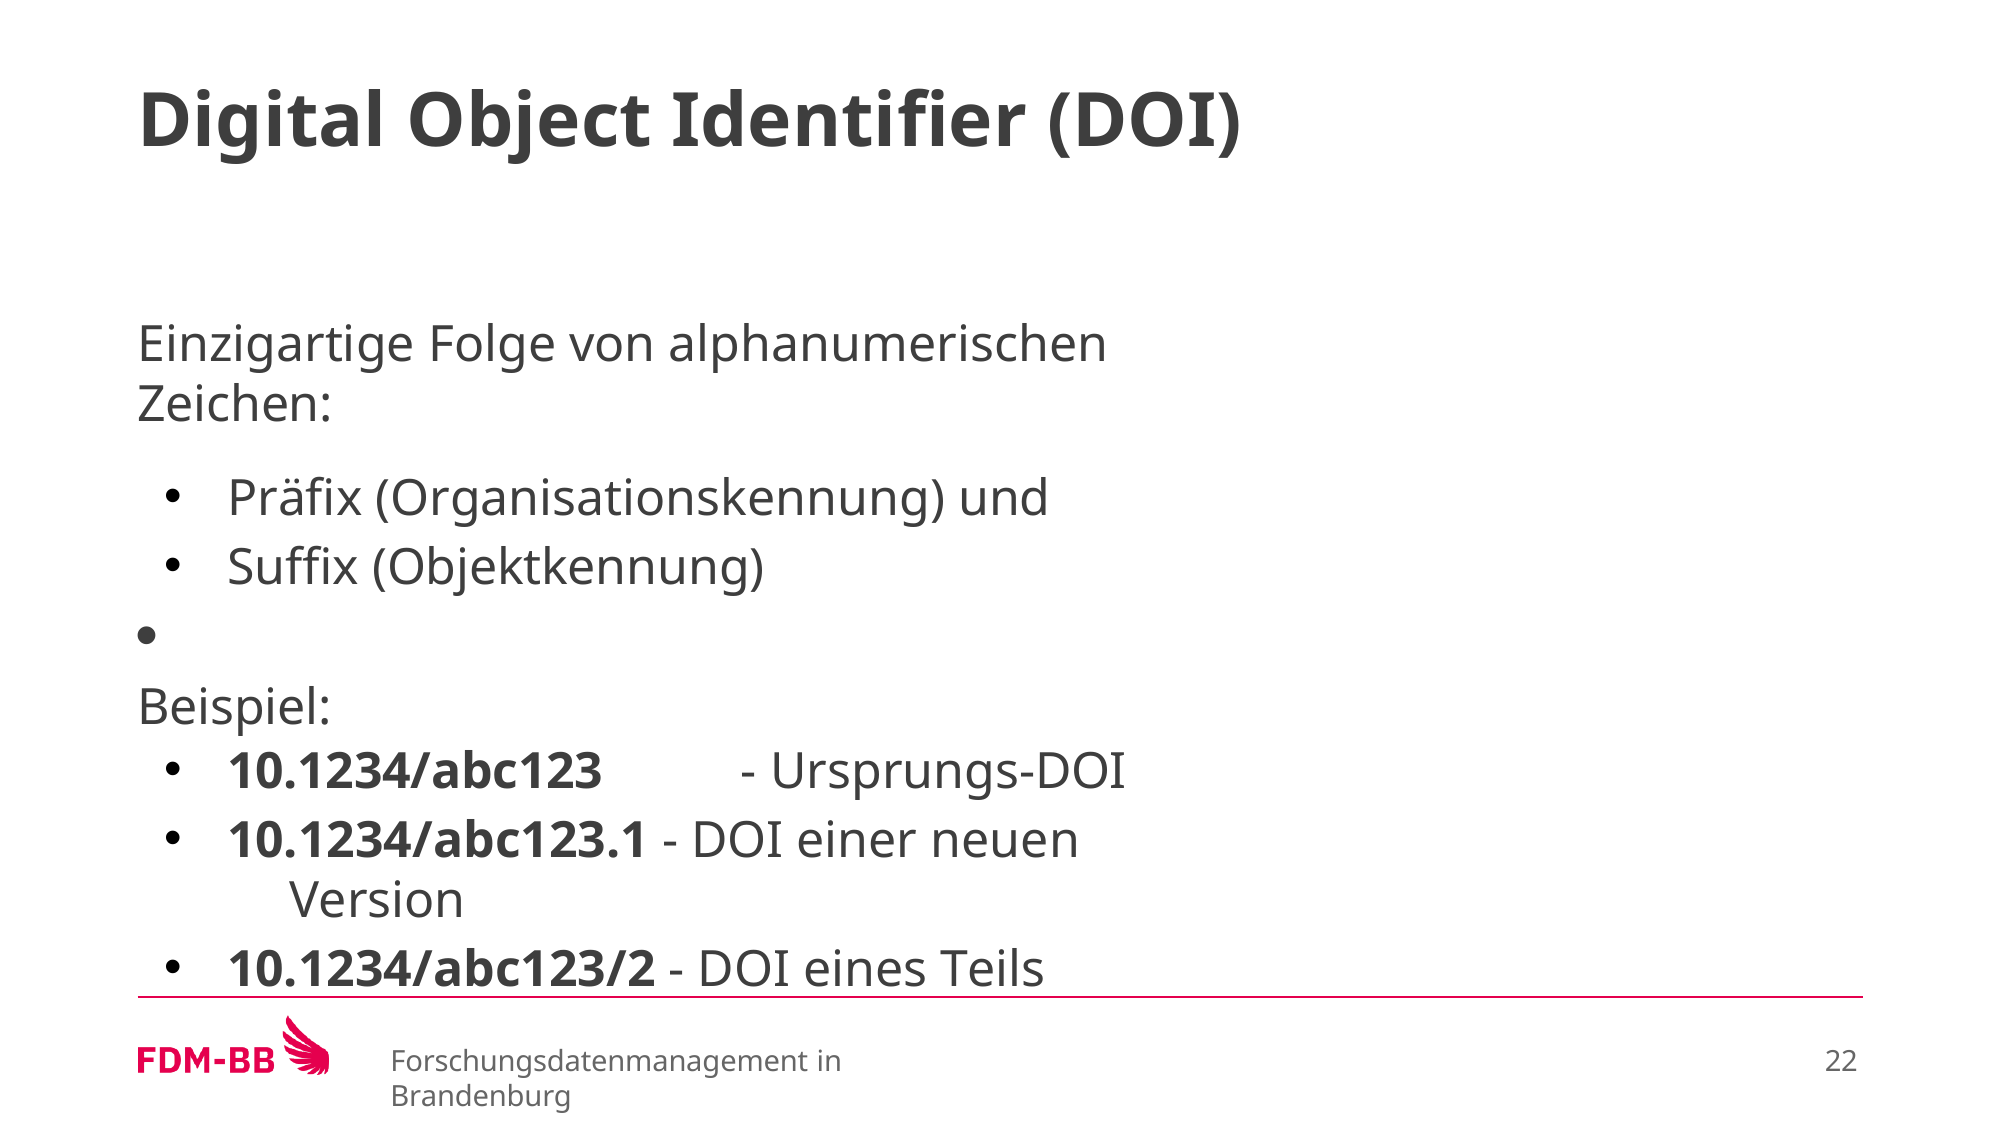

# Digital Object Identifier (DOI)
Einzigartige Folge von alphanumerischen Zeichen:
Präfix (Organisationskennung) und
Suffix (Objektkennung)
Beispiel:
10.1234/abc123	- Ursprungs-DOI
10.1234/abc123.1 - DOI einer neuen Version
10.1234/abc123/2 - DOI eines Teils
Forschungsdatenmanagement in Brandenburg
22